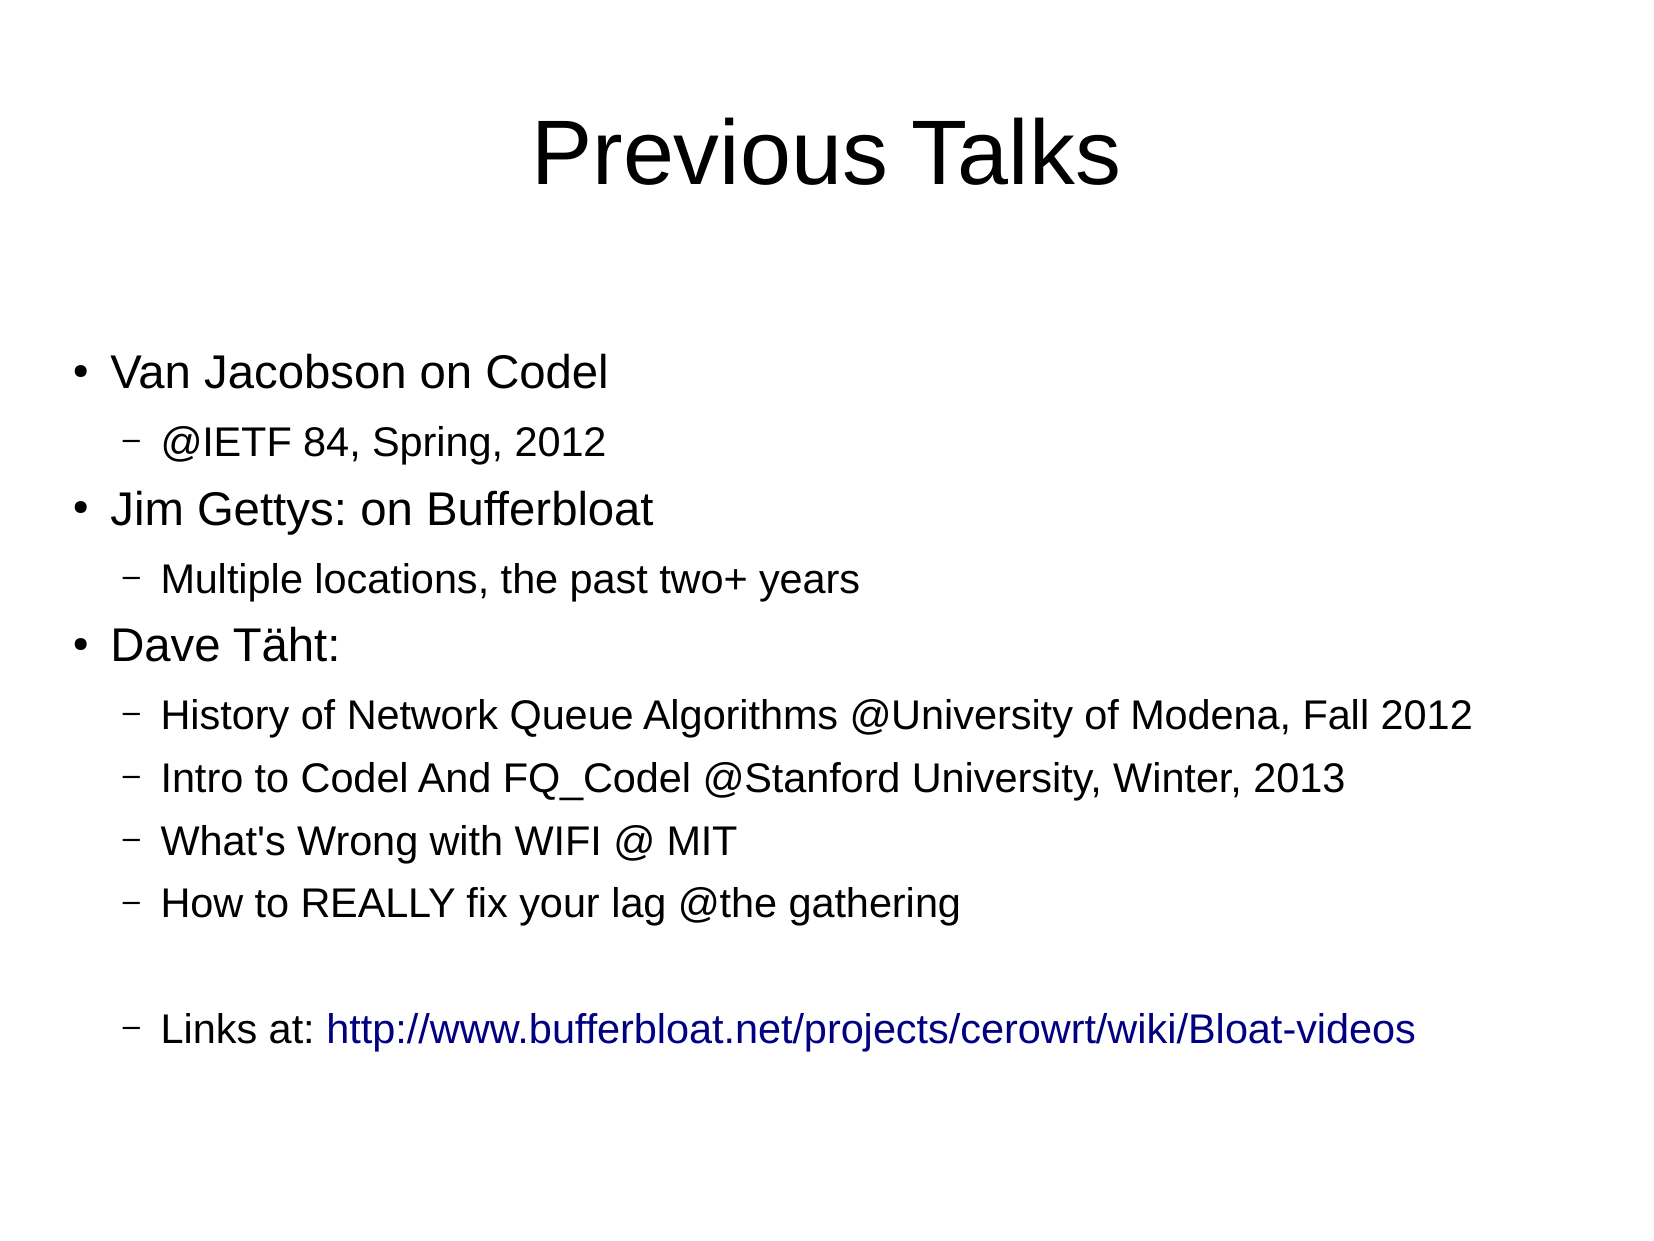

# Previous Talks
Van Jacobson on Codel
@IETF 84, Spring, 2012
Jim Gettys: on Bufferbloat
Multiple locations, the past two+ years
Dave Täht:
History of Network Queue Algorithms @University of Modena, Fall 2012
Intro to Codel And FQ_Codel @Stanford University, Winter, 2013
What's Wrong with WIFI @ MIT
How to REALLY fix your lag @the gathering
Links at: http://www.bufferbloat.net/projects/cerowrt/wiki/Bloat-videos